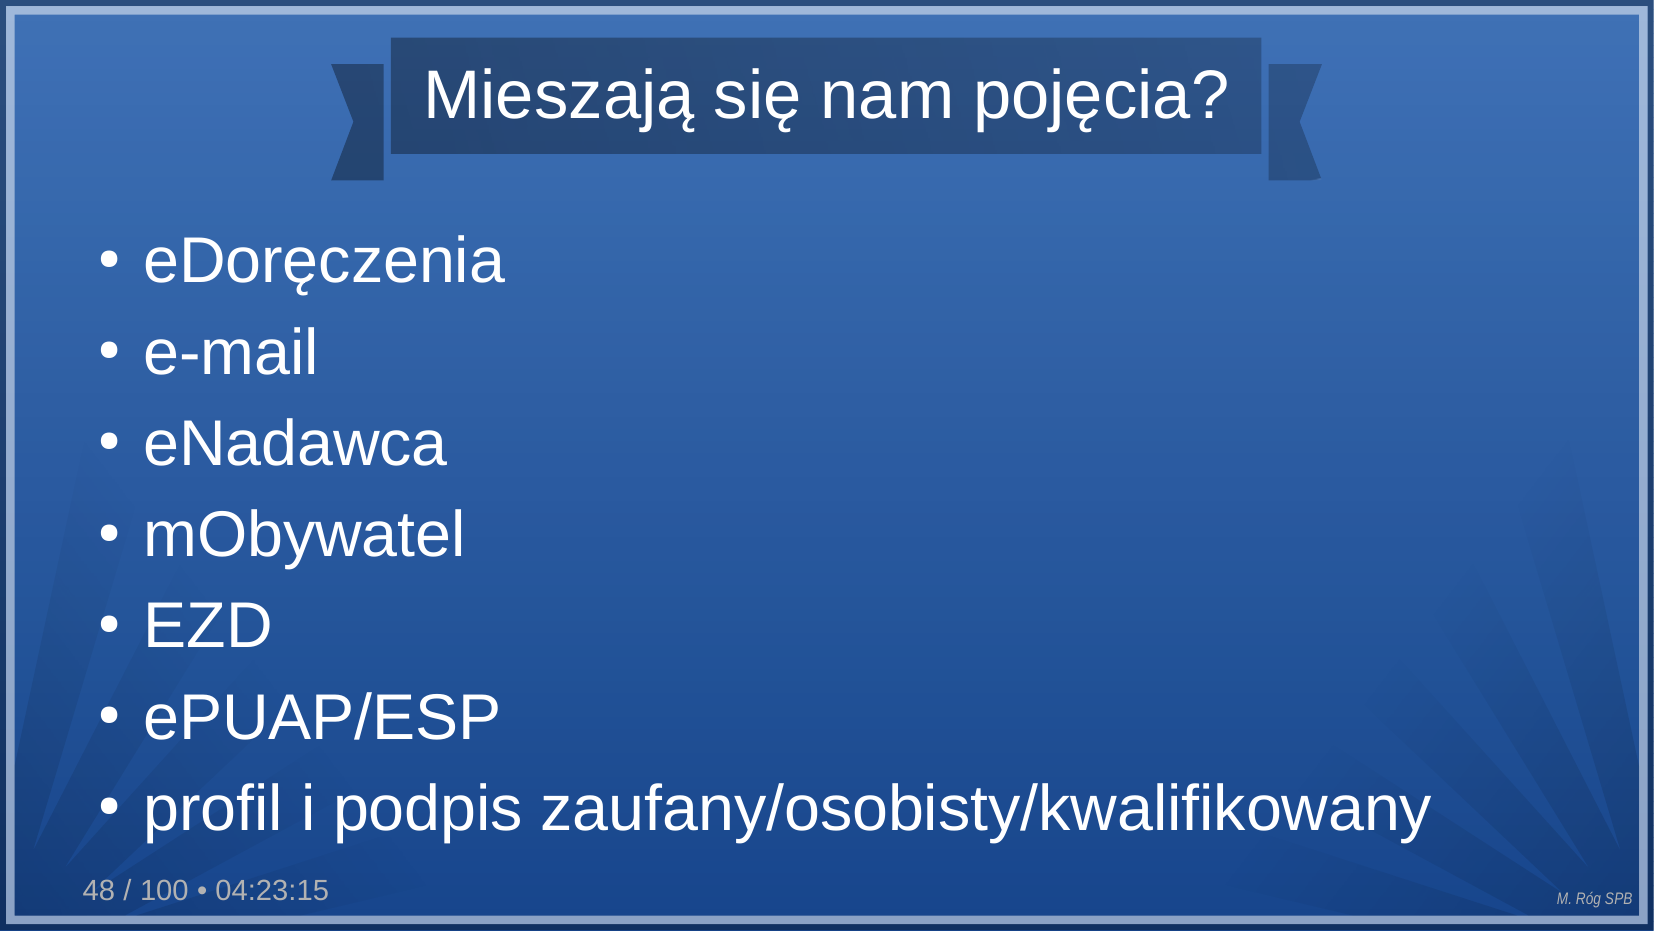

# Mieszają się nam pojęcia?
eDoręczenia
e-mail
eNadawca
mObywatel
EZD
ePUAP/ESP
profil i podpis zaufany/osobisty/kwalifikowany